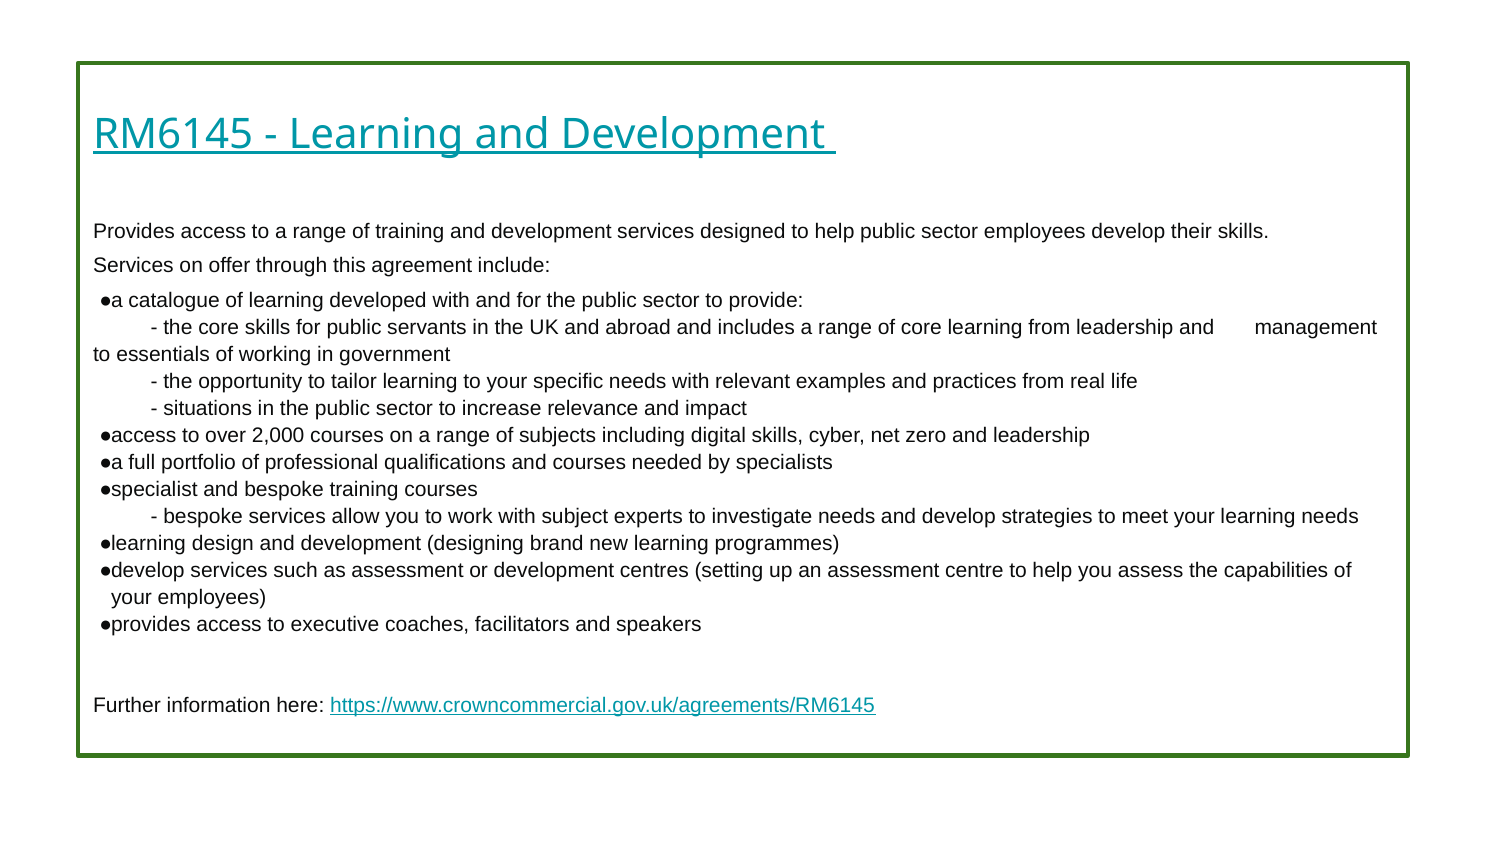

# RM6145 - Learning and Development
Provides access to a range of training and development services designed to help public sector employees develop their skills.
Services on offer through this agreement include:
a catalogue of learning developed with and for the public sector to provide:
 - the core skills for public servants in the UK and abroad and includes a range of core learning from leadership and management to essentials of working in government
 - the opportunity to tailor learning to your specific needs with relevant examples and practices from real life
 - situations in the public sector to increase relevance and impact
access to over 2,000 courses on a range of subjects including digital skills, cyber, net zero and leadership
a full portfolio of professional qualifications and courses needed by specialists
specialist and bespoke training courses
 - bespoke services allow you to work with subject experts to investigate needs and develop strategies to meet your learning needs
learning design and development (designing brand new learning programmes)
develop services such as assessment or development centres (setting up an assessment centre to help you assess the capabilities of your employees)
provides access to executive coaches, facilitators and speakers
Further information here: https://www.crowncommercial.gov.uk/agreements/RM6145